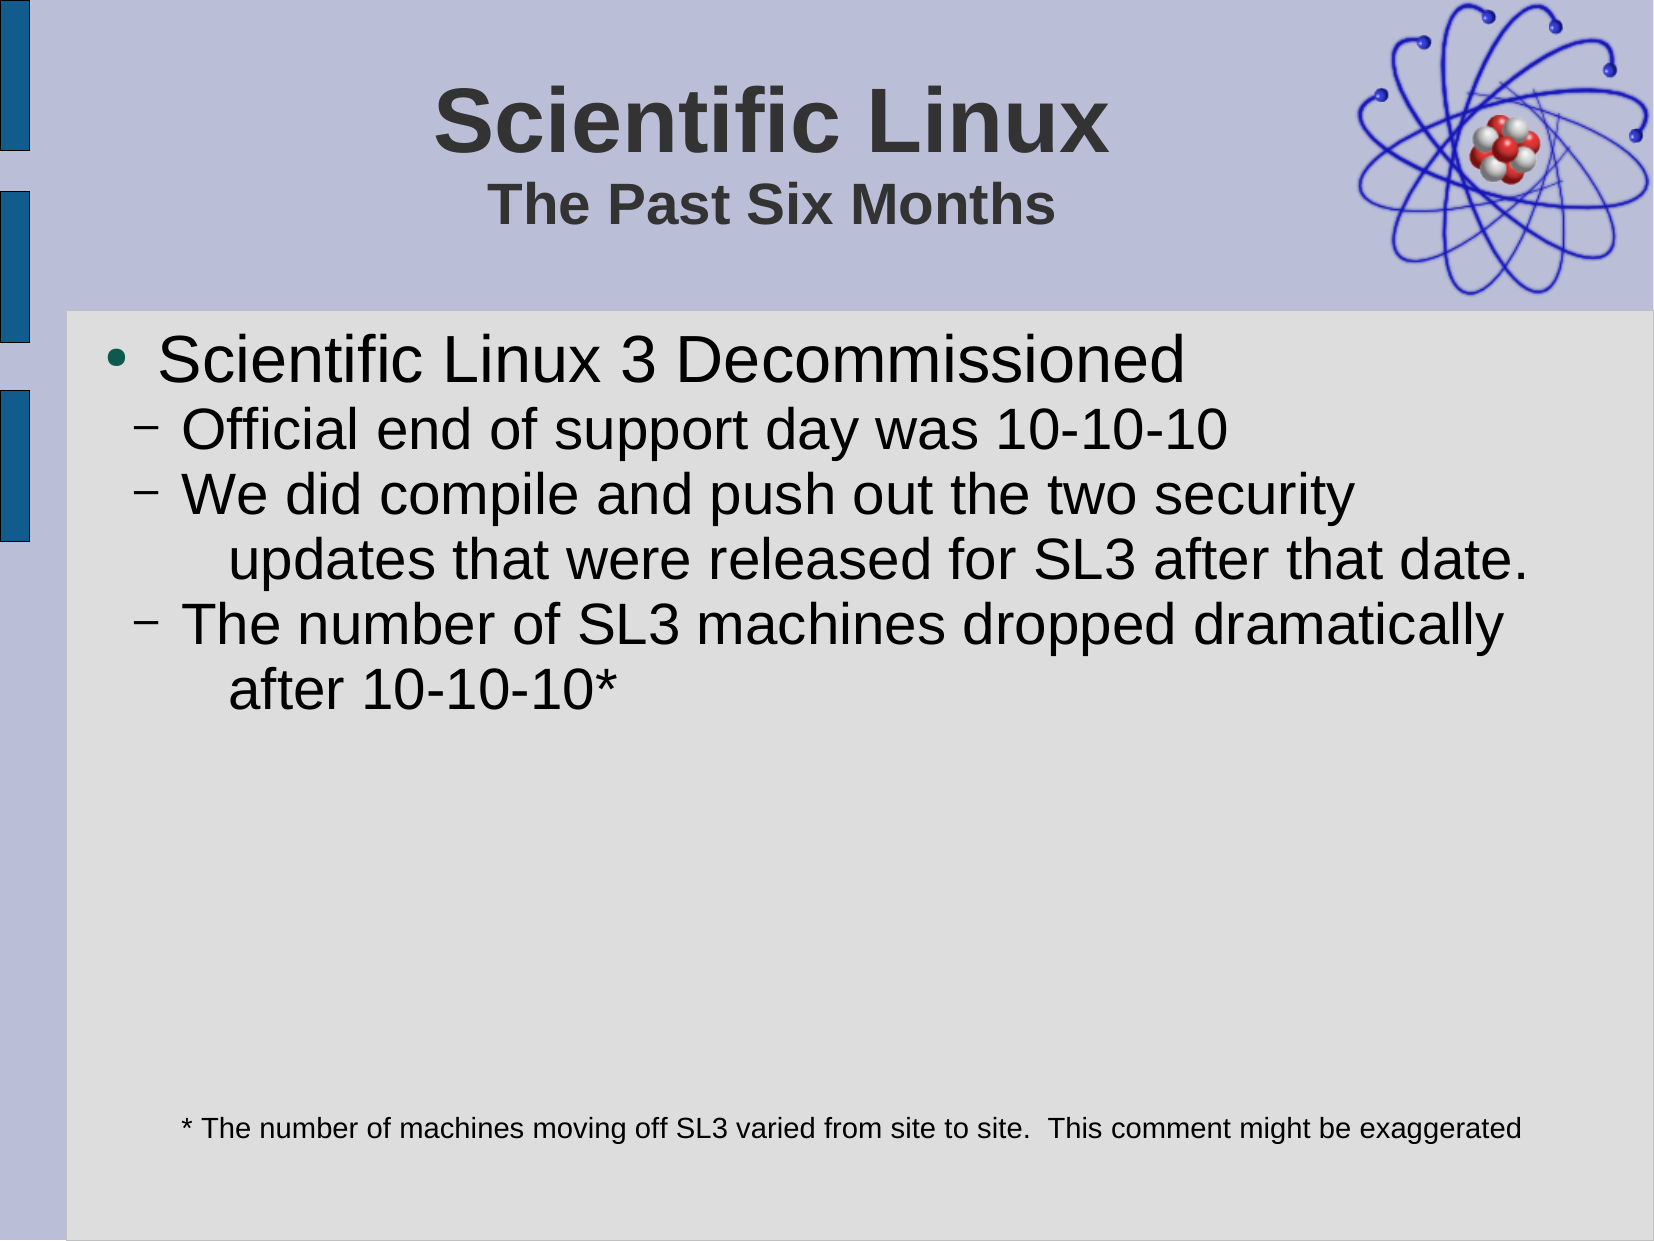

# Scientific Linux The Past Six Months
Scientific Linux 3 Decommissioned
Official end of support day was 10-10-10
We did compile and push out the two security updates that were released for SL3 after that date.
The number of SL3 machines dropped dramatically after 10-10-10*
* The number of machines moving off SL3 varied from site to site. This comment might be exaggerated